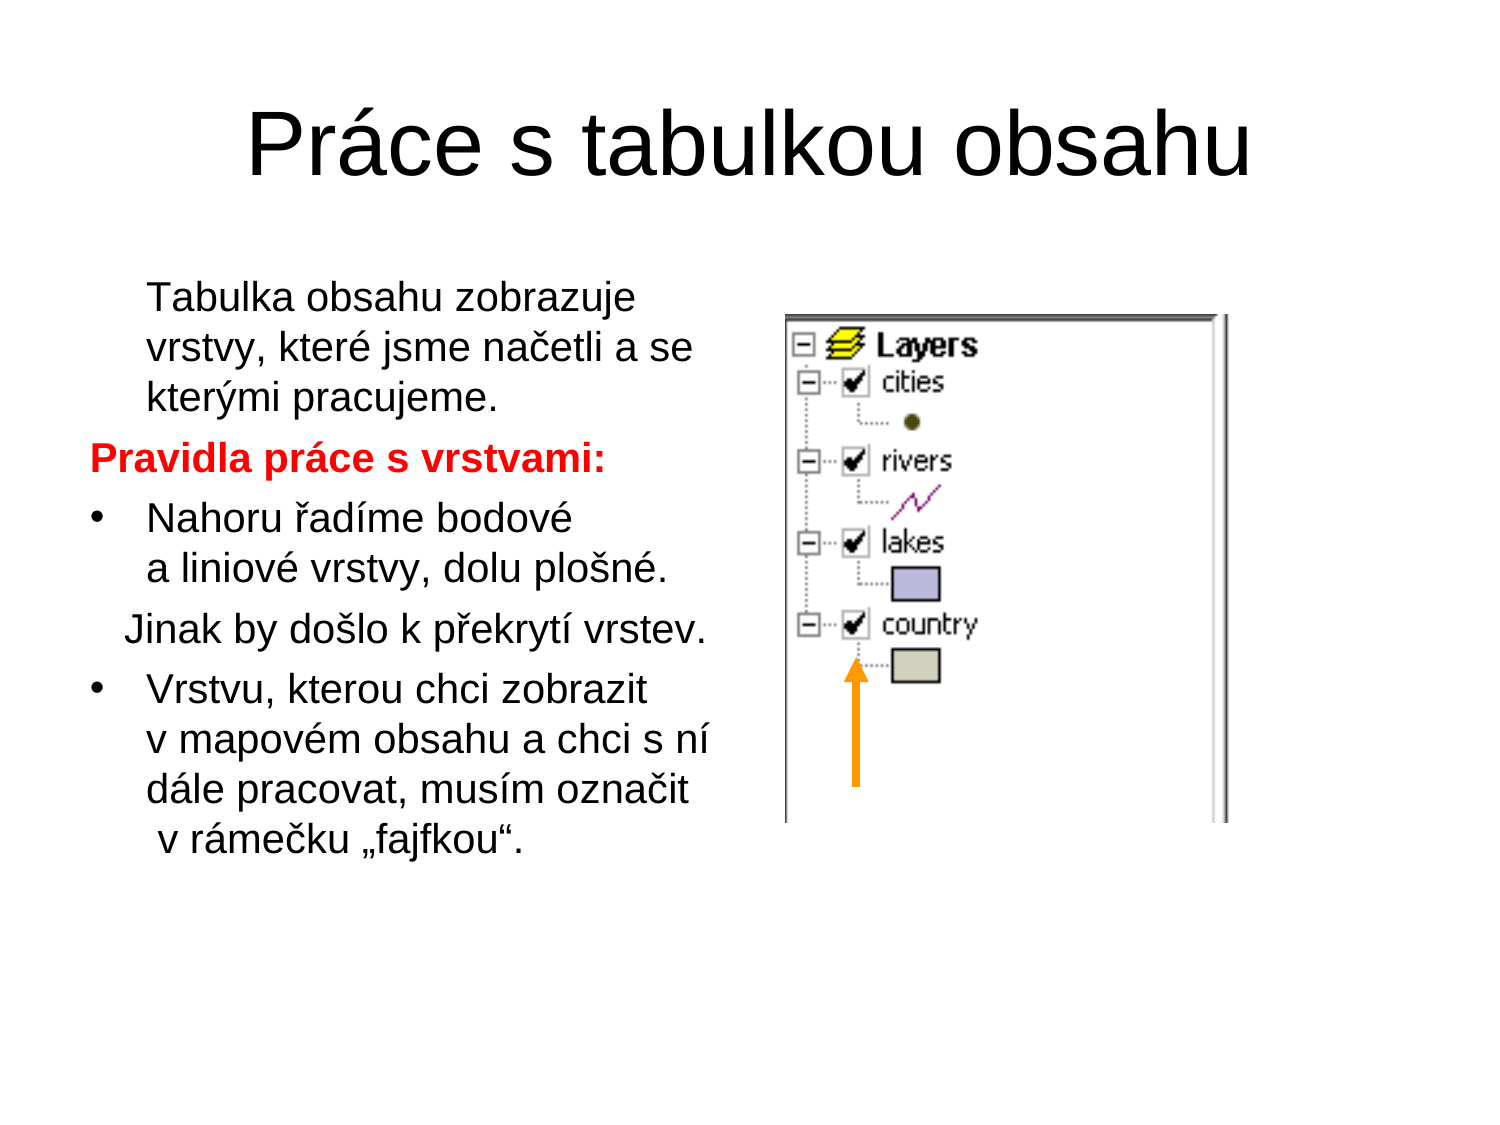

# Práce s tabulkou obsahu
	Tabulka obsahu zobrazuje vrstvy, které jsme načetli a se kterými pracujeme.
Pravidla práce s vrstvami:
Nahoru řadíme bodové
a liniové vrstvy, dolu plošné.
 Jinak by došlo k překrytí vrstev.
Vrstvu, kterou chci zobrazit
v mapovém obsahu a chci s ní dále pracovat, musím označit
 v rámečku „fajfkou“.